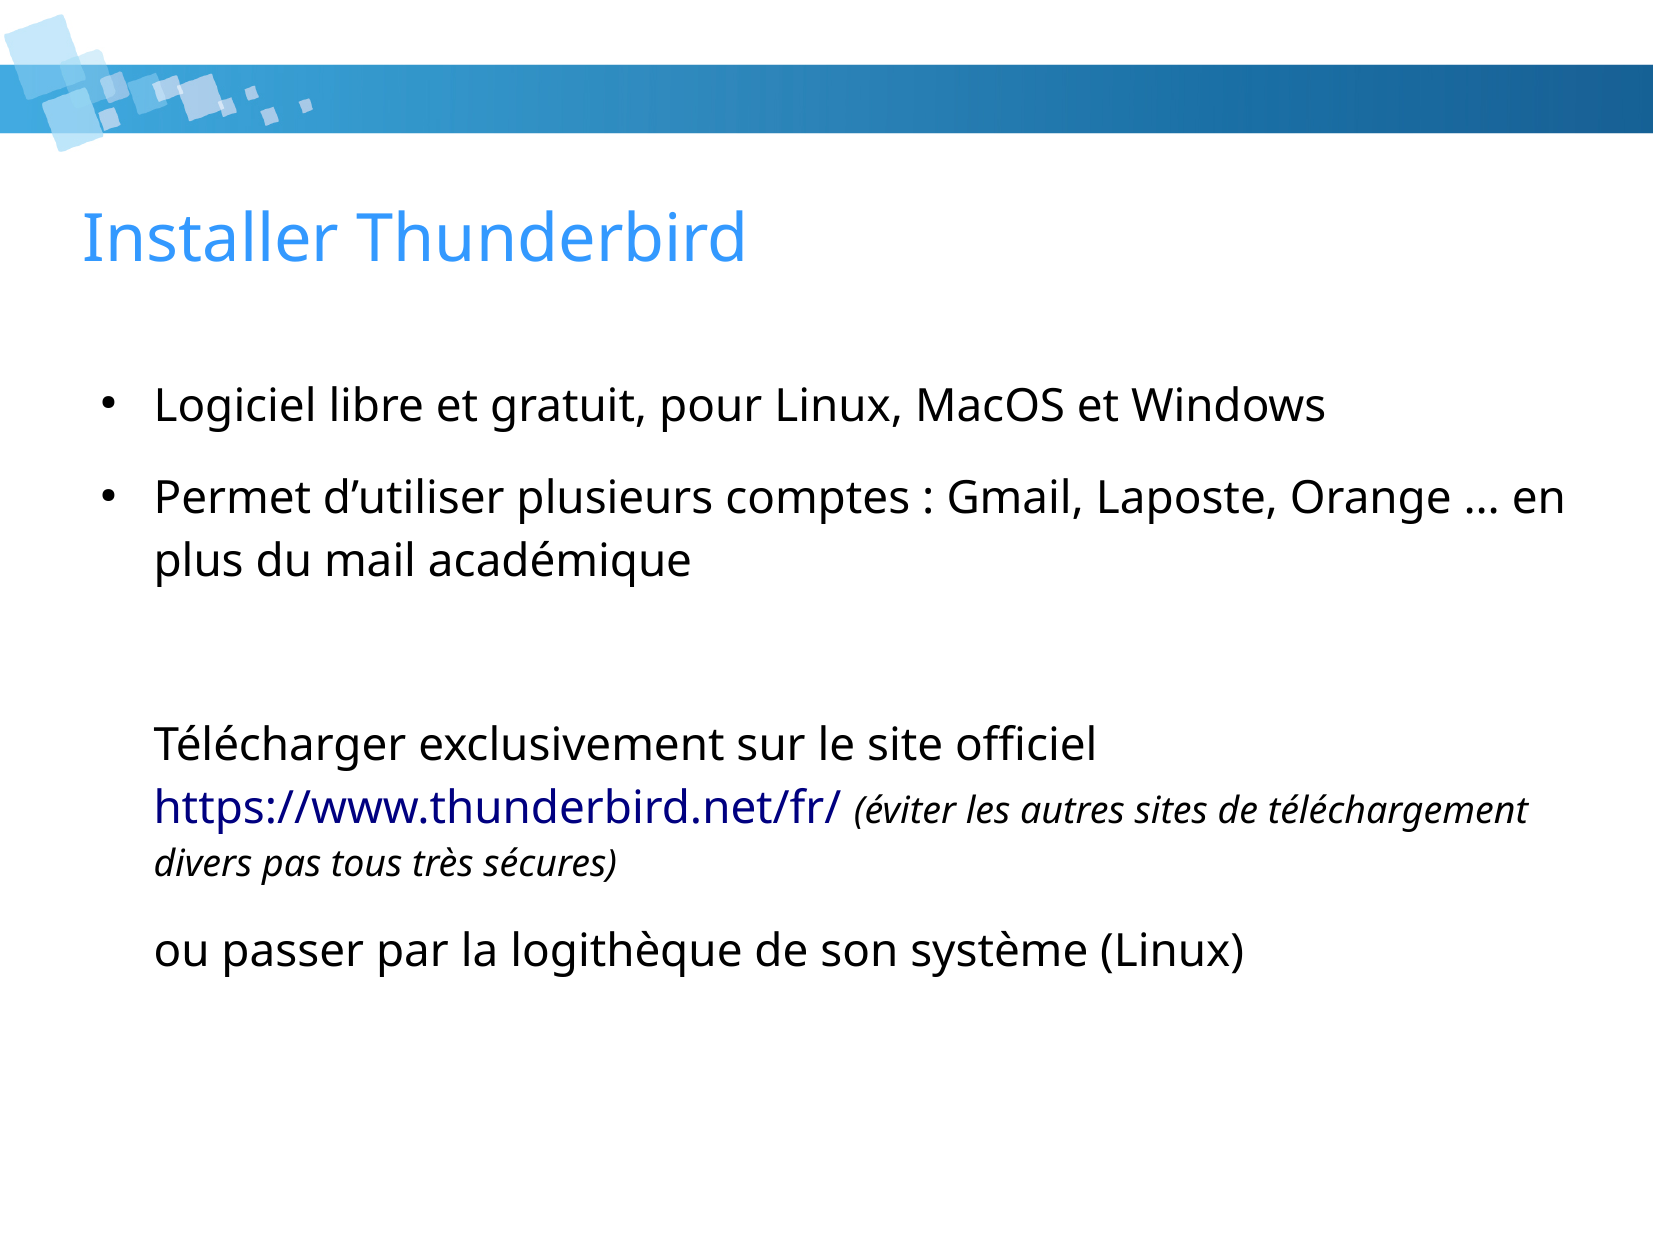

# Installer Thunderbird
Logiciel libre et gratuit, pour Linux, MacOS et Windows
Permet d’utiliser plusieurs comptes : Gmail, Laposte, Orange … en plus du mail académique
Télécharger exclusivement sur le site officiel https://www.thunderbird.net/fr/ (éviter les autres sites de téléchargement divers pas tous très sécures)
ou passer par la logithèque de son système (Linux)